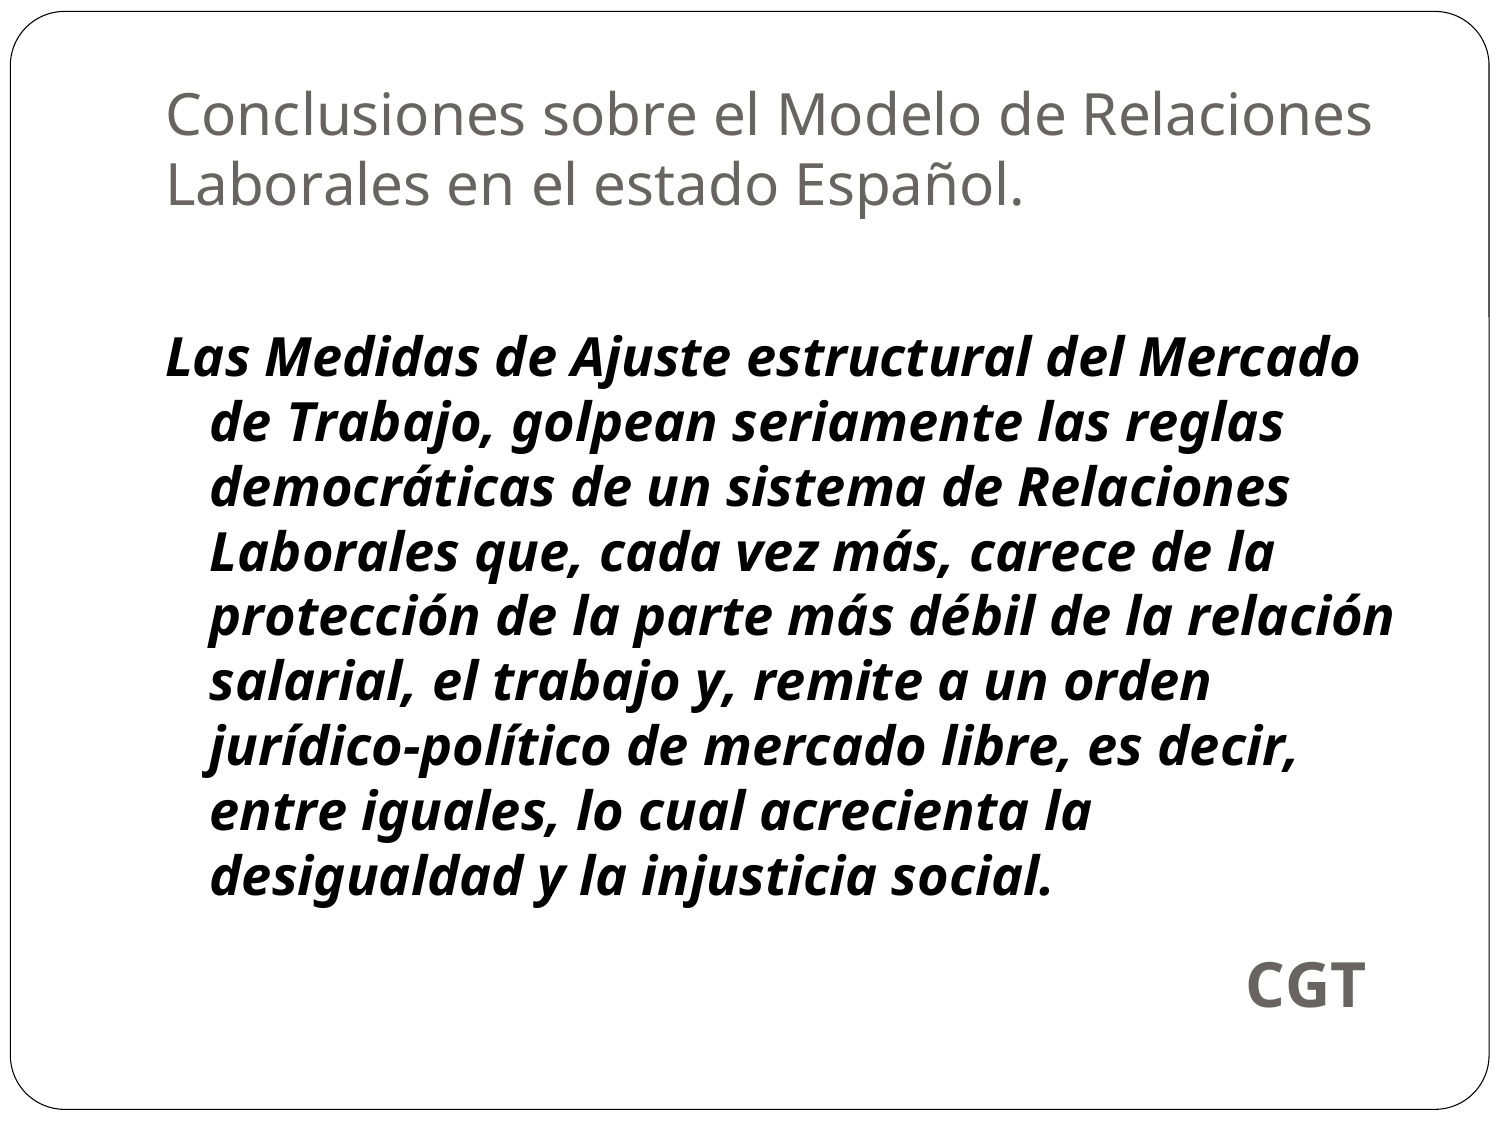

# Conclusiones sobre el Modelo de Relaciones Laborales en el estado Español.
Las Medidas de Ajuste estructural del Mercado de Trabajo, golpean seriamente las reglas democráticas de un sistema de Relaciones Laborales que, cada vez más, carece de la protección de la parte más débil de la relación salarial, el trabajo y, remite a un orden jurídico-político de mercado libre, es decir, entre iguales, lo cual acrecienta la desigualdad y la injusticia social.
CGT